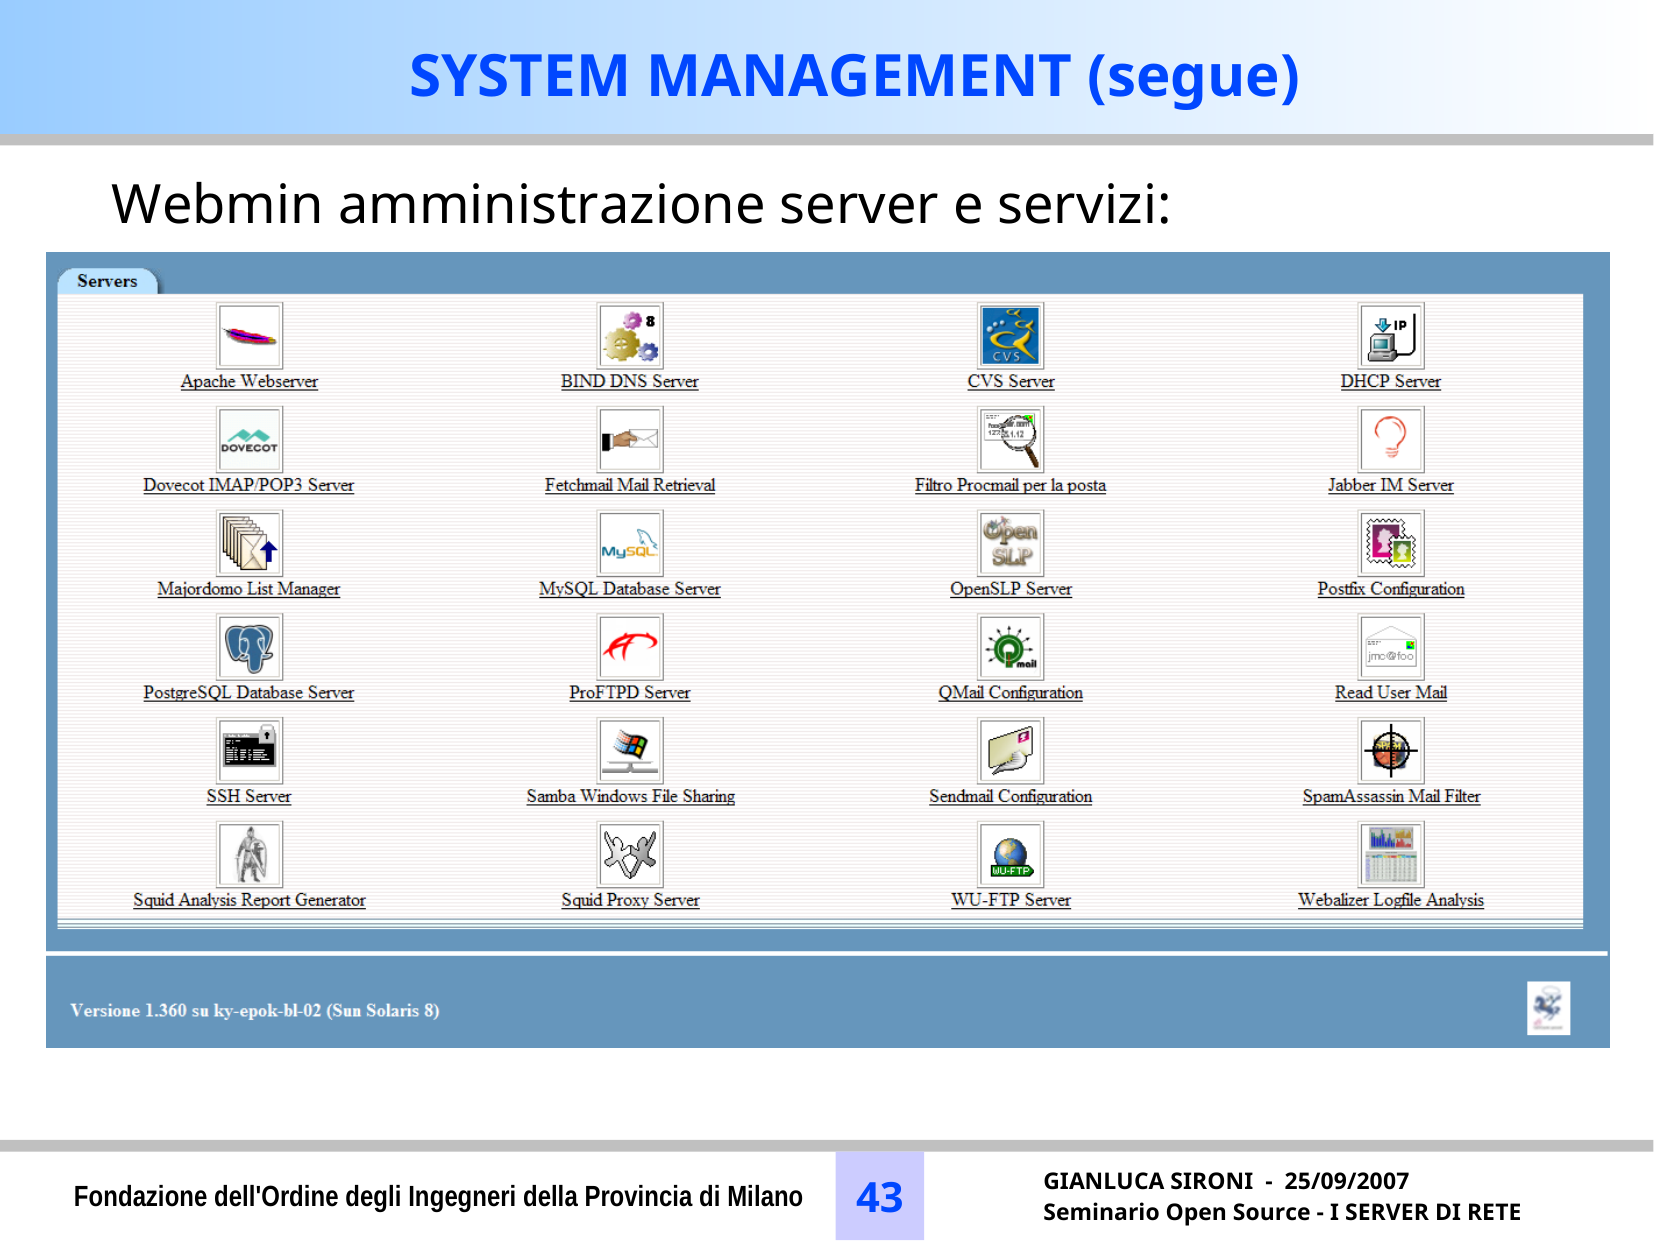

# SYSTEM MANAGEMENT (segue)
Webmin amministrazione server e servizi: